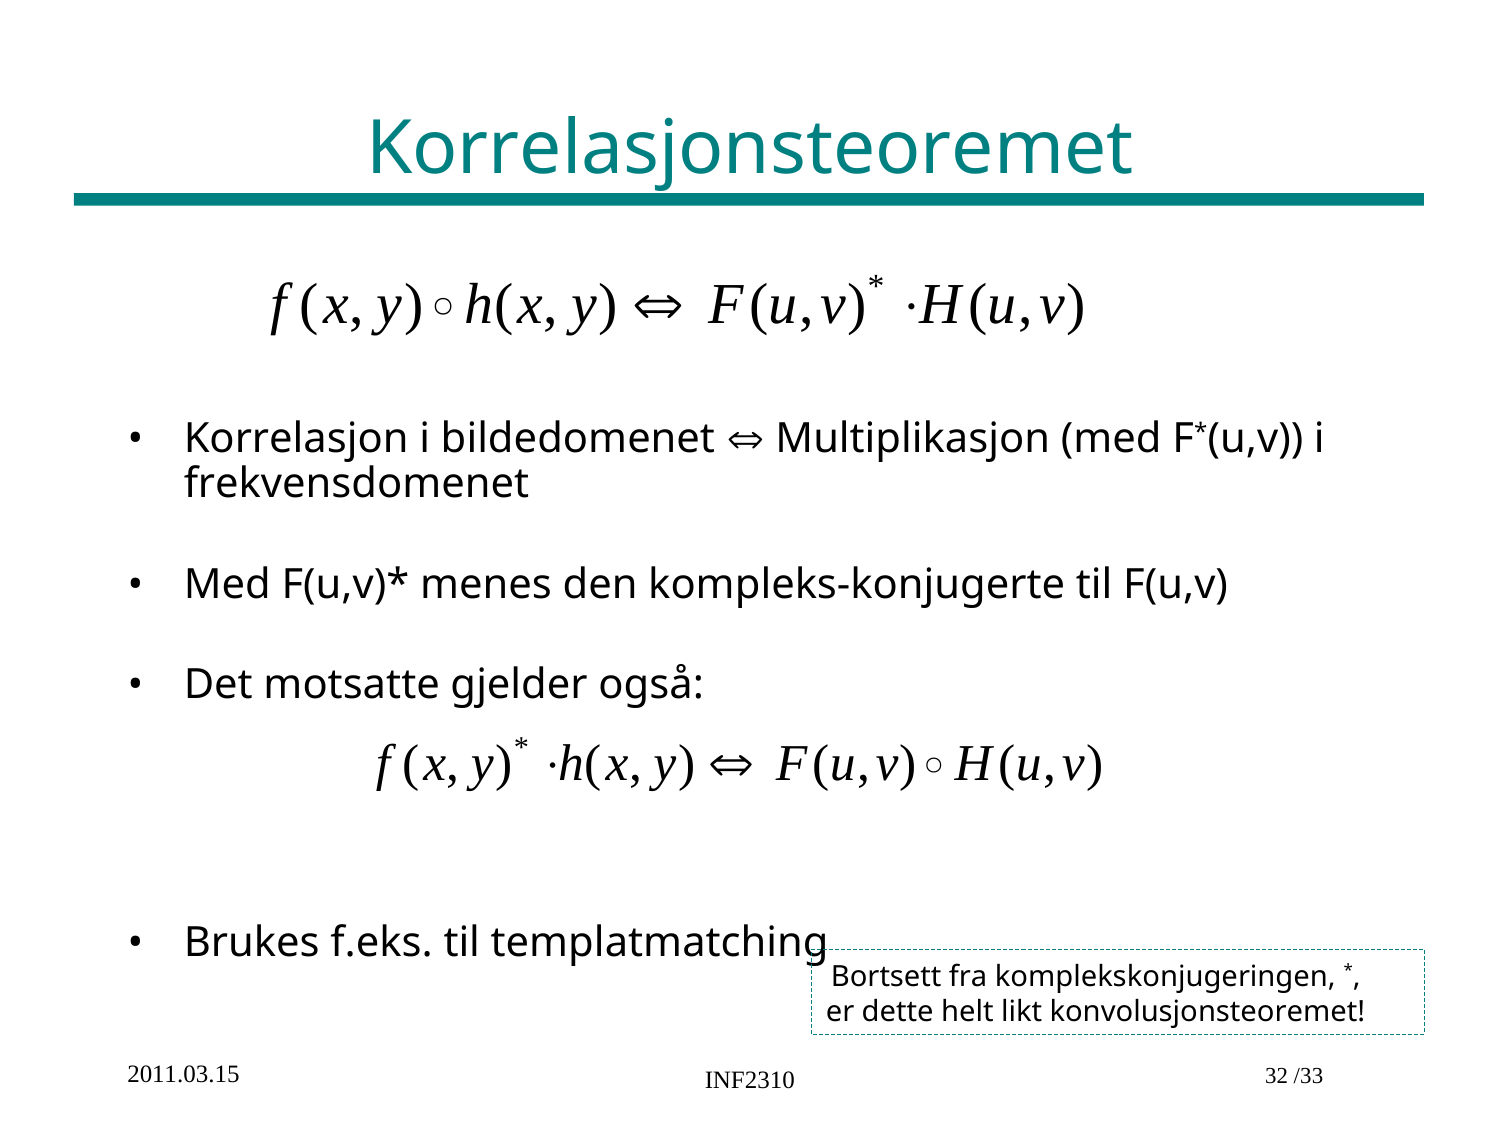

# Korrelasjonsteoremet
Korrelasjon i bildedomenet  Multiplikasjon (med F*(u,v)) i frekvensdomenet
Med F(u,v)* menes den kompleks-konjugerte til F(u,v)
Det motsatte gjelder også:
Brukes f.eks. til templatmatching
Bortsett fra komplekskonjugeringen, *,
er dette helt likt konvolusjonsteoremet!
INF2310